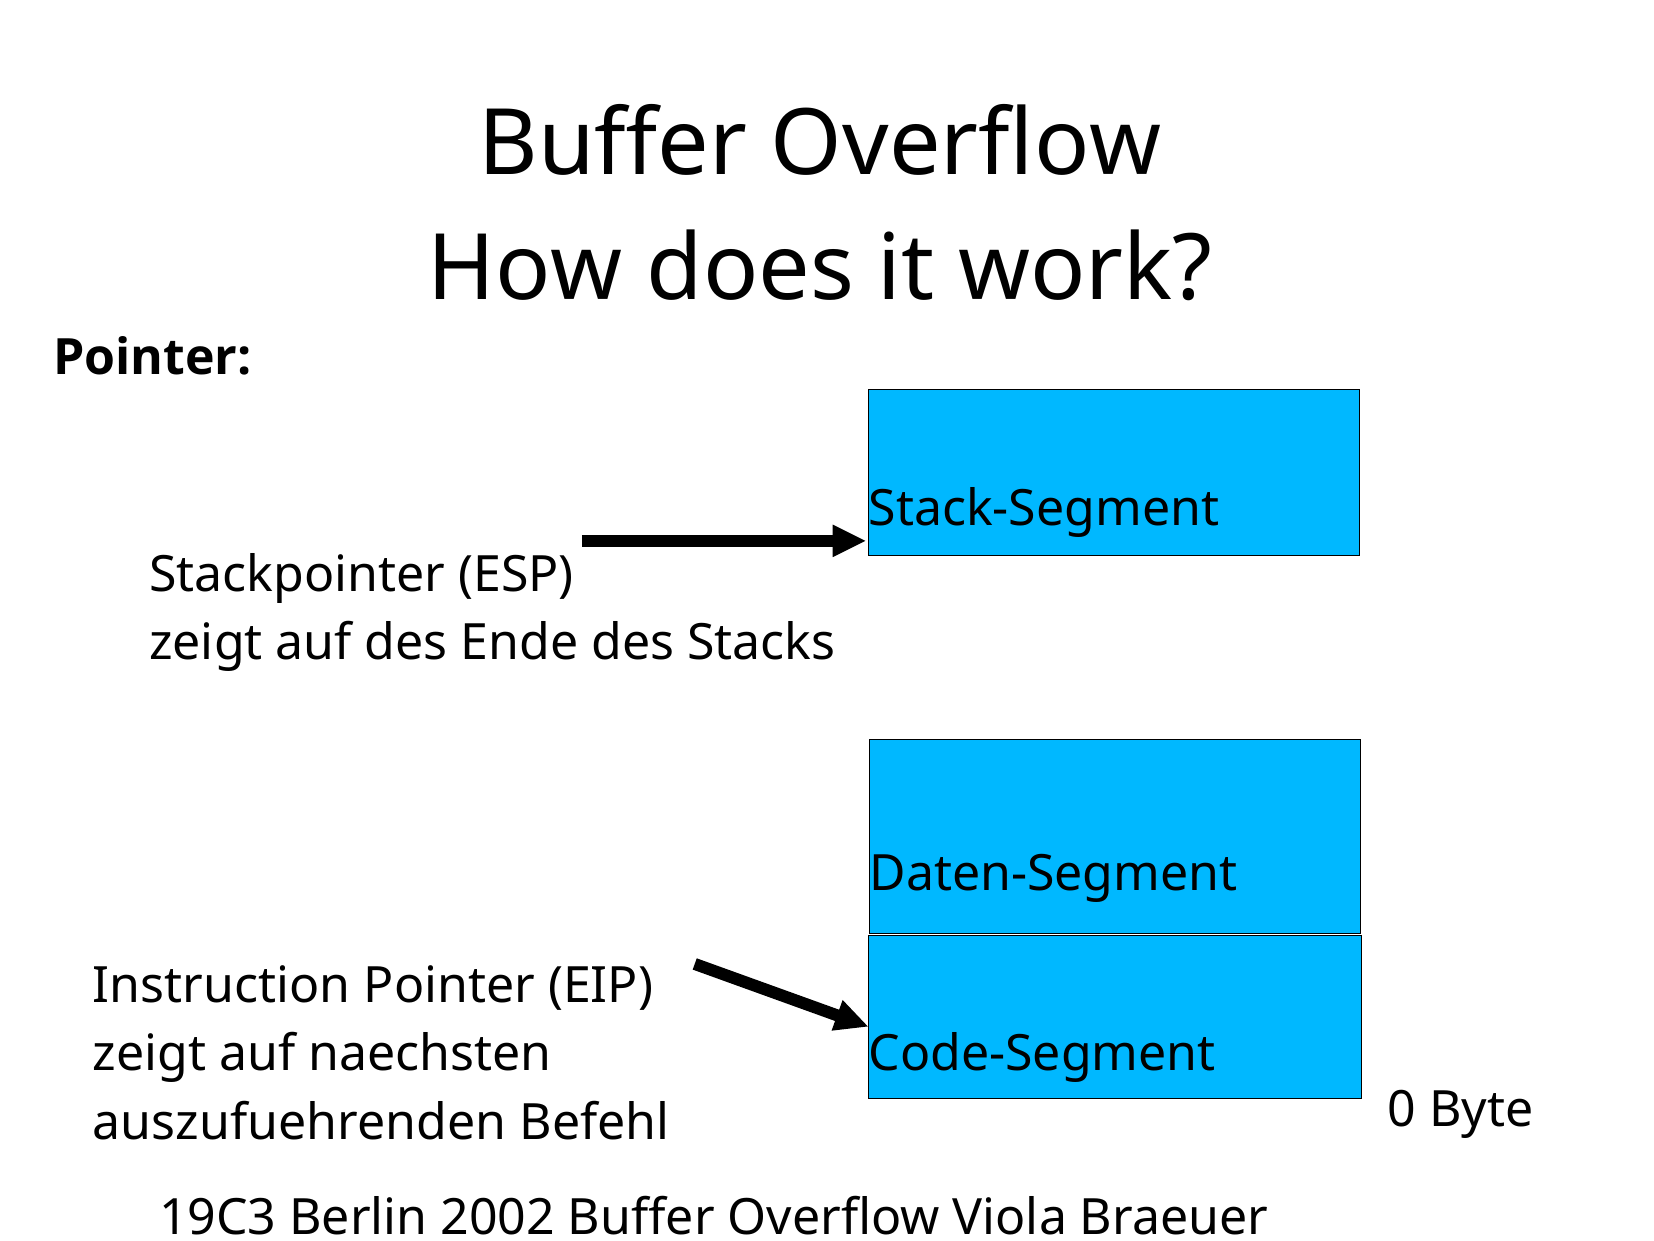

Buffer Overflow
How does it work?
Pointer:
Stack-Segment
Stackpointer (ESP)
zeigt auf des Ende des Stacks
Daten-Segment
Instruction Pointer (EIP)
zeigt auf naechsten
auszufuehrenden Befehl
Code-Segment
0 Byte
19C3 Berlin 2002 Buffer Overflow Viola Braeuer